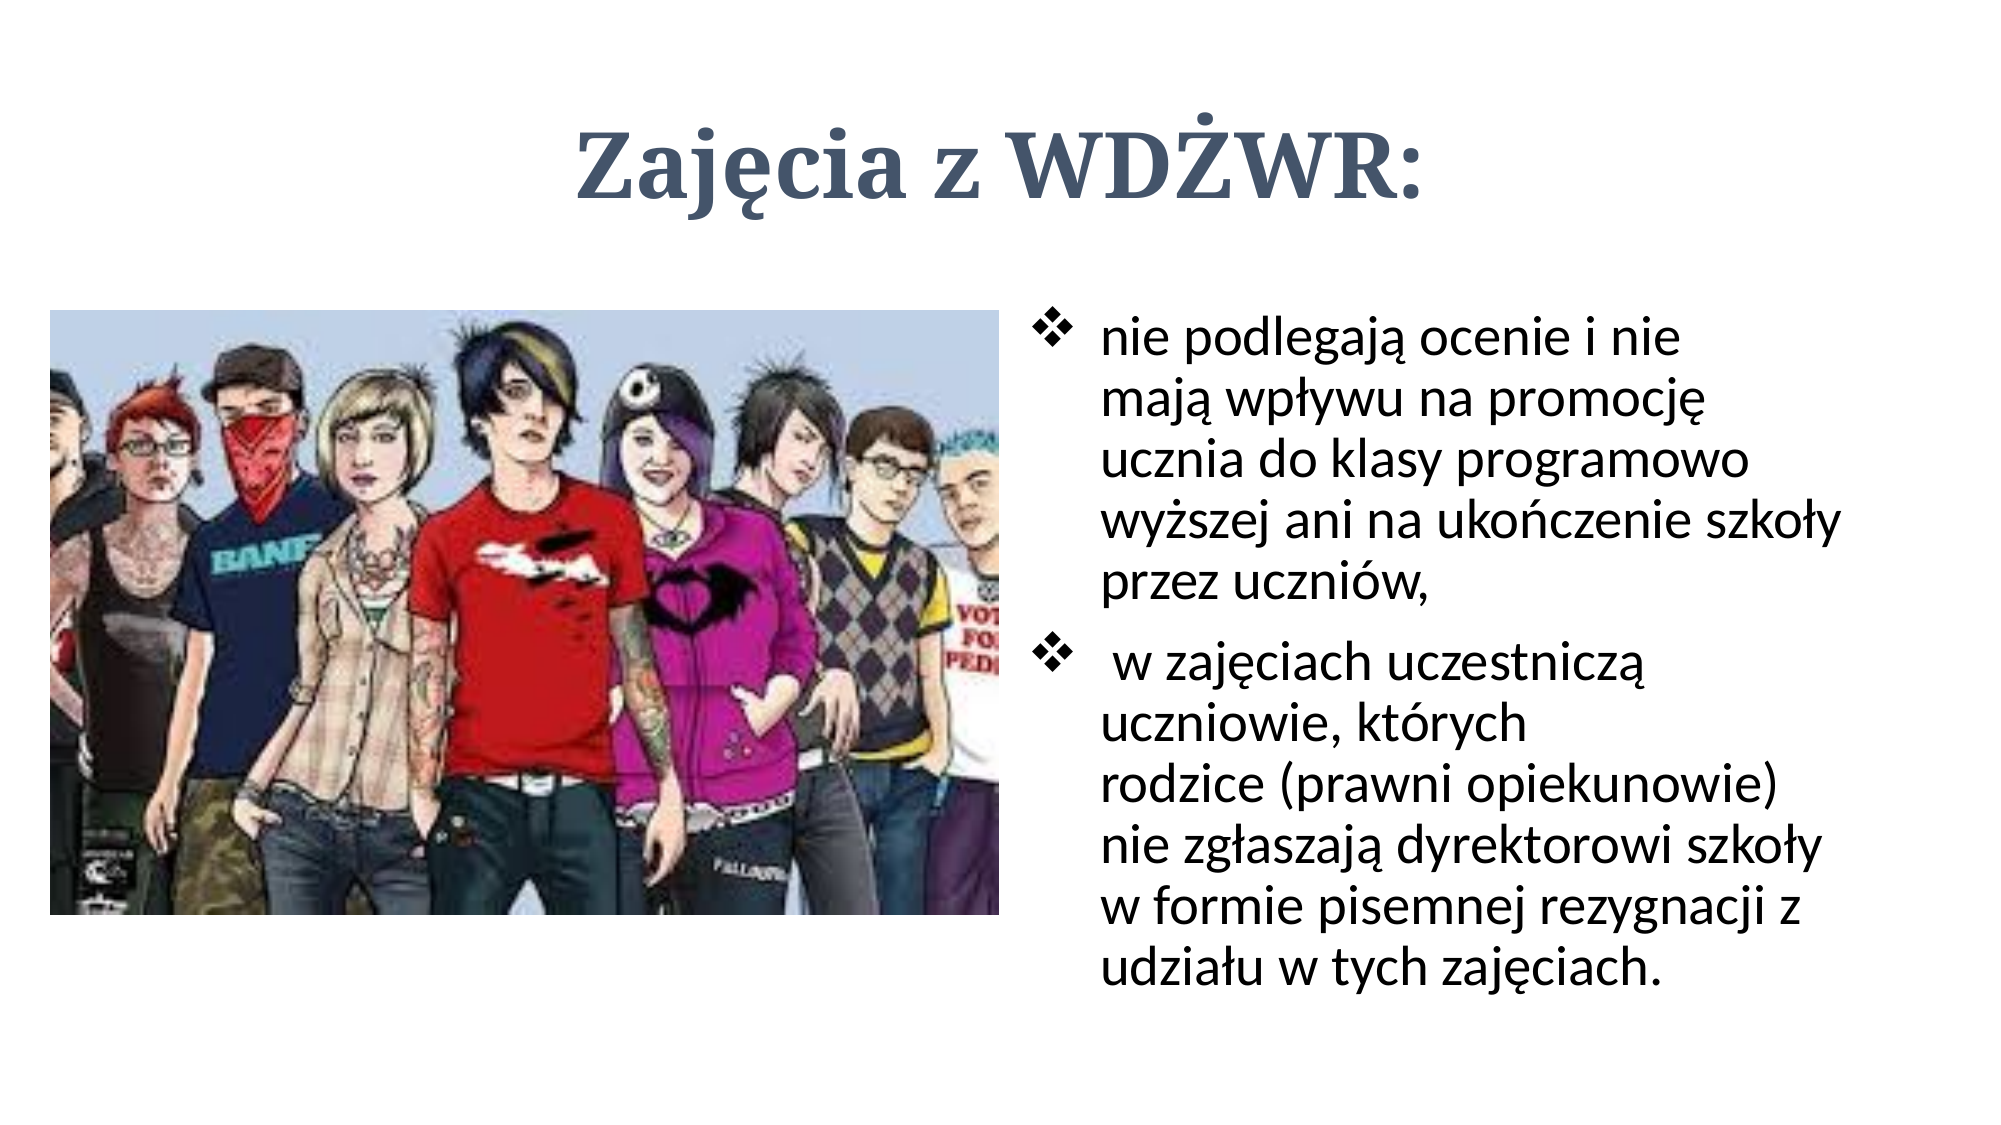

Zajęcia z WDŻWR:
nie podlegają ocenie i nie mają wpływu na promocję ucznia do klasy programowo wyższej ani na ukończenie szkoły przez uczniów,
 w zajęciach uczestniczą uczniowie, których rodzice (prawni opiekunowie) nie zgłaszają dyrektorowi szkoły w formie pisemnej rezygnacji z udziału w tych zajęciach.